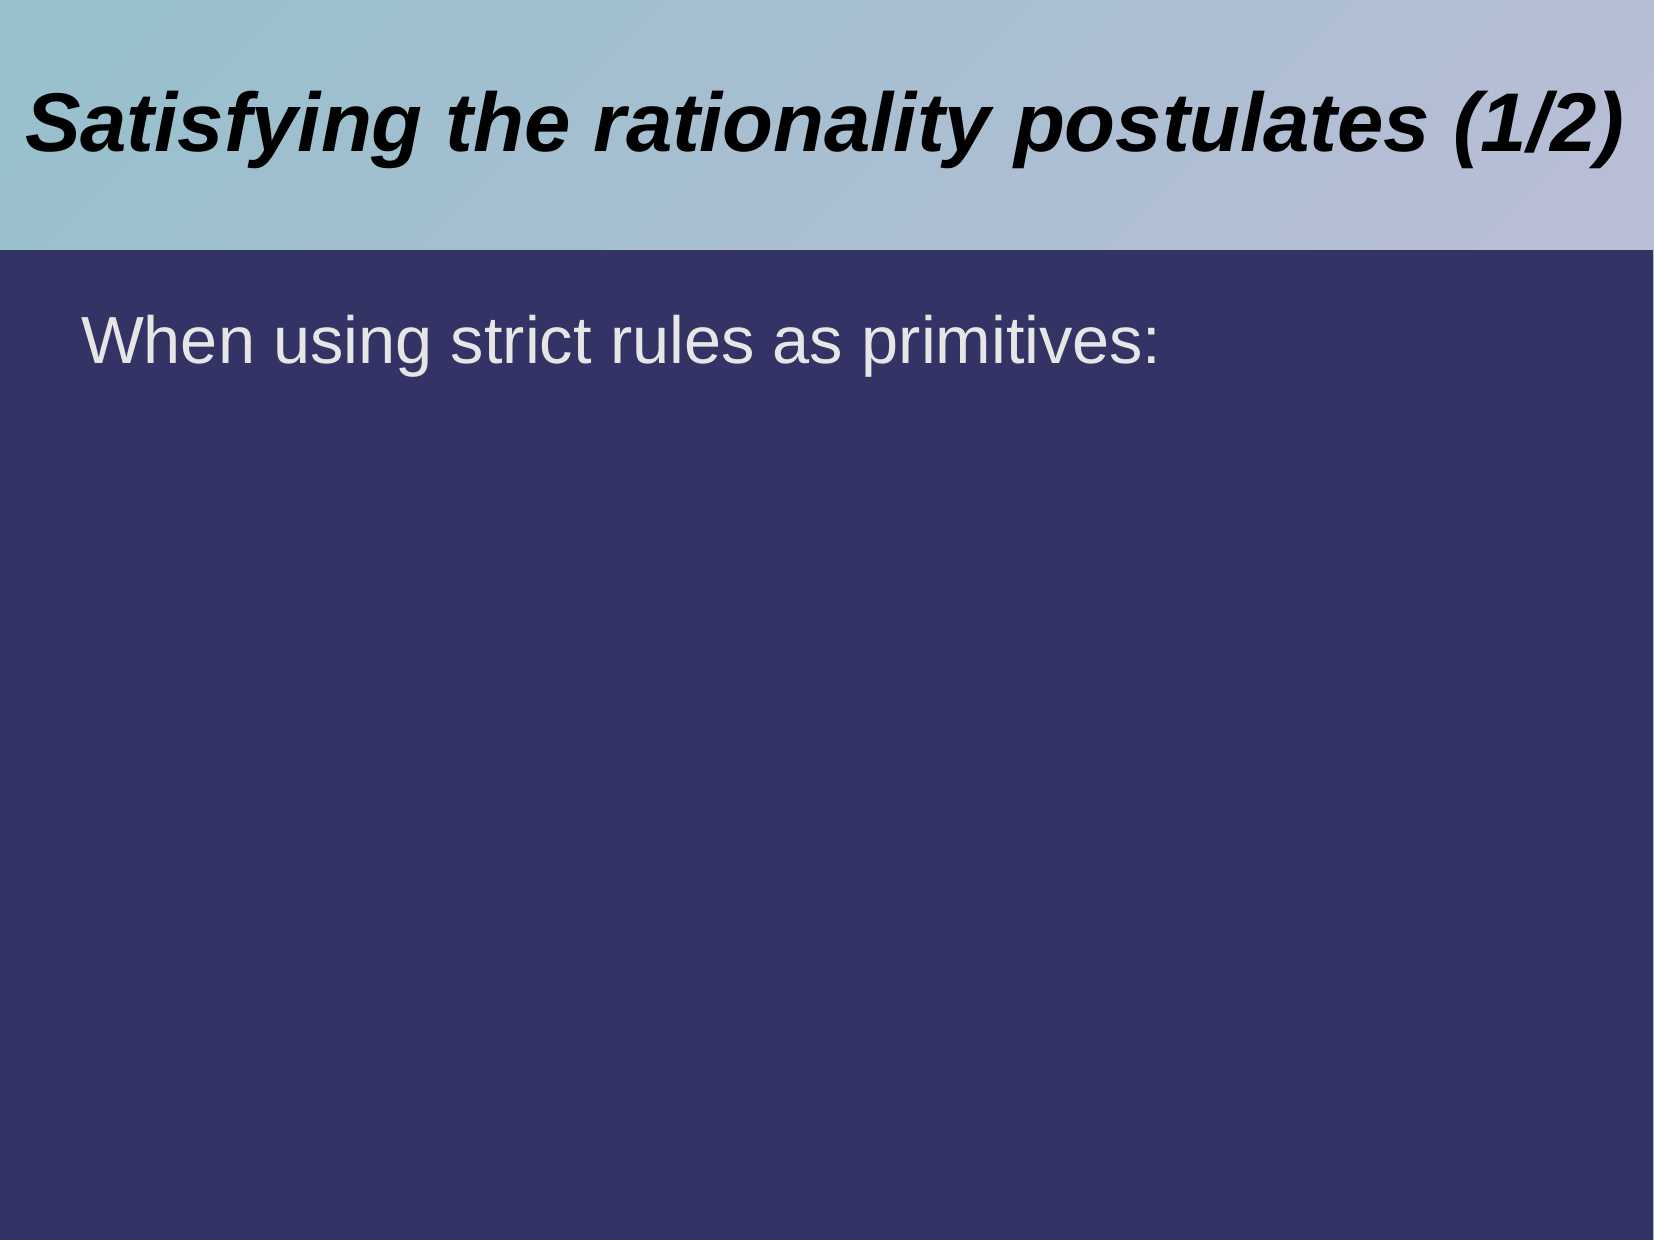

# Satisfying the rationality postulates (1/2)
When using strict rules as primitives: